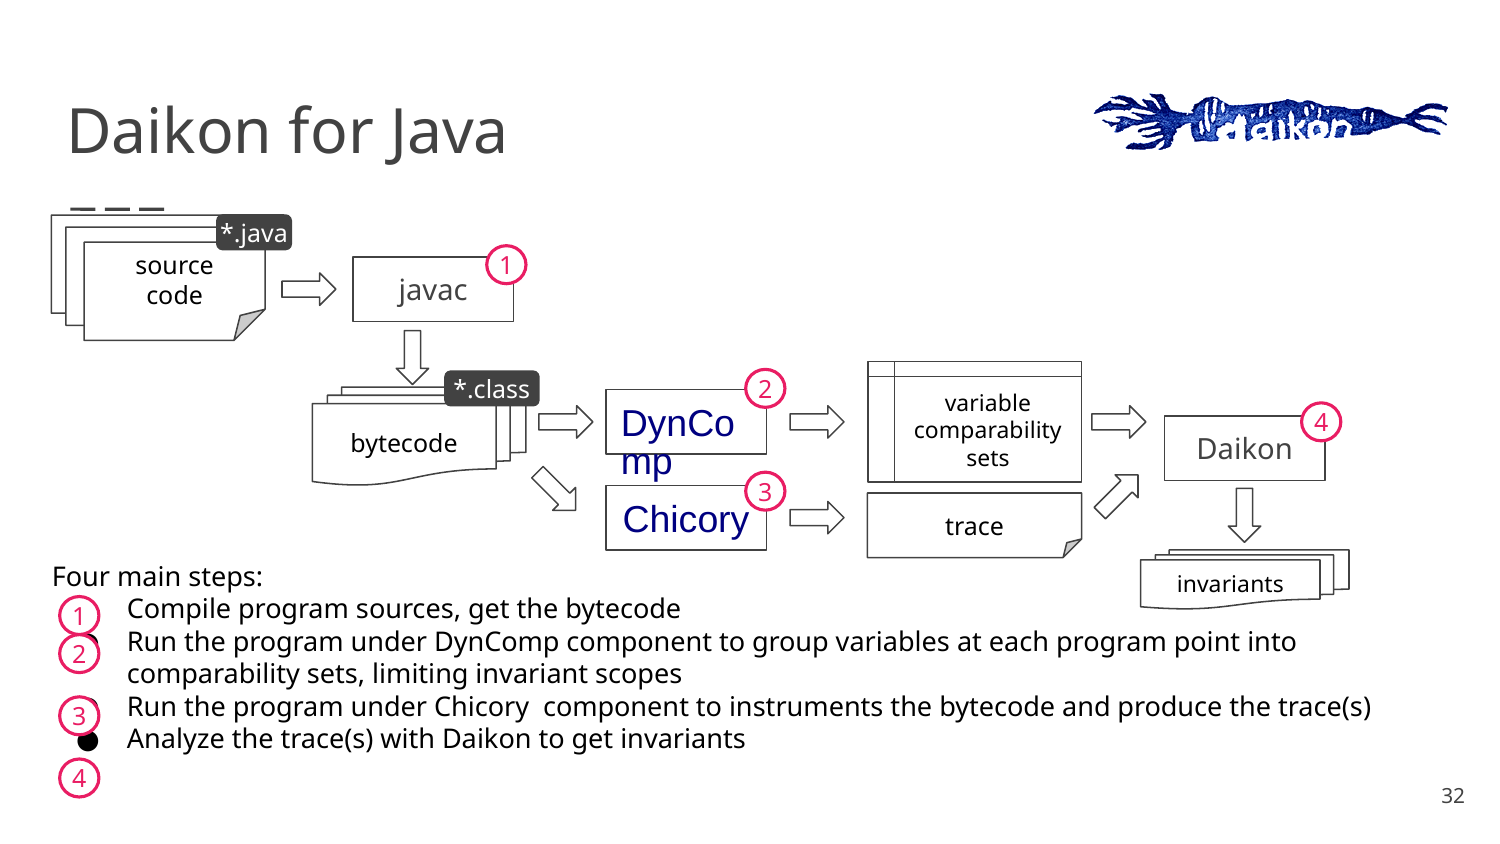

# Daikon for Java
source
code
*.java
1
javac
variable
comparability
sets
2
*.class
bytecode
DynComp
4
Daikon
3
Chicory
trace
Four main steps:
Compile program sources, get the bytecode
Run the program under DynComp component to group variables at each program point into comparability sets, limiting invariant scopes
Run the program under Chicory component to instruments the bytecode and produce the trace(s)
Analyze the trace(s) with Daikon to get invariants
invariants
1
2
3
4